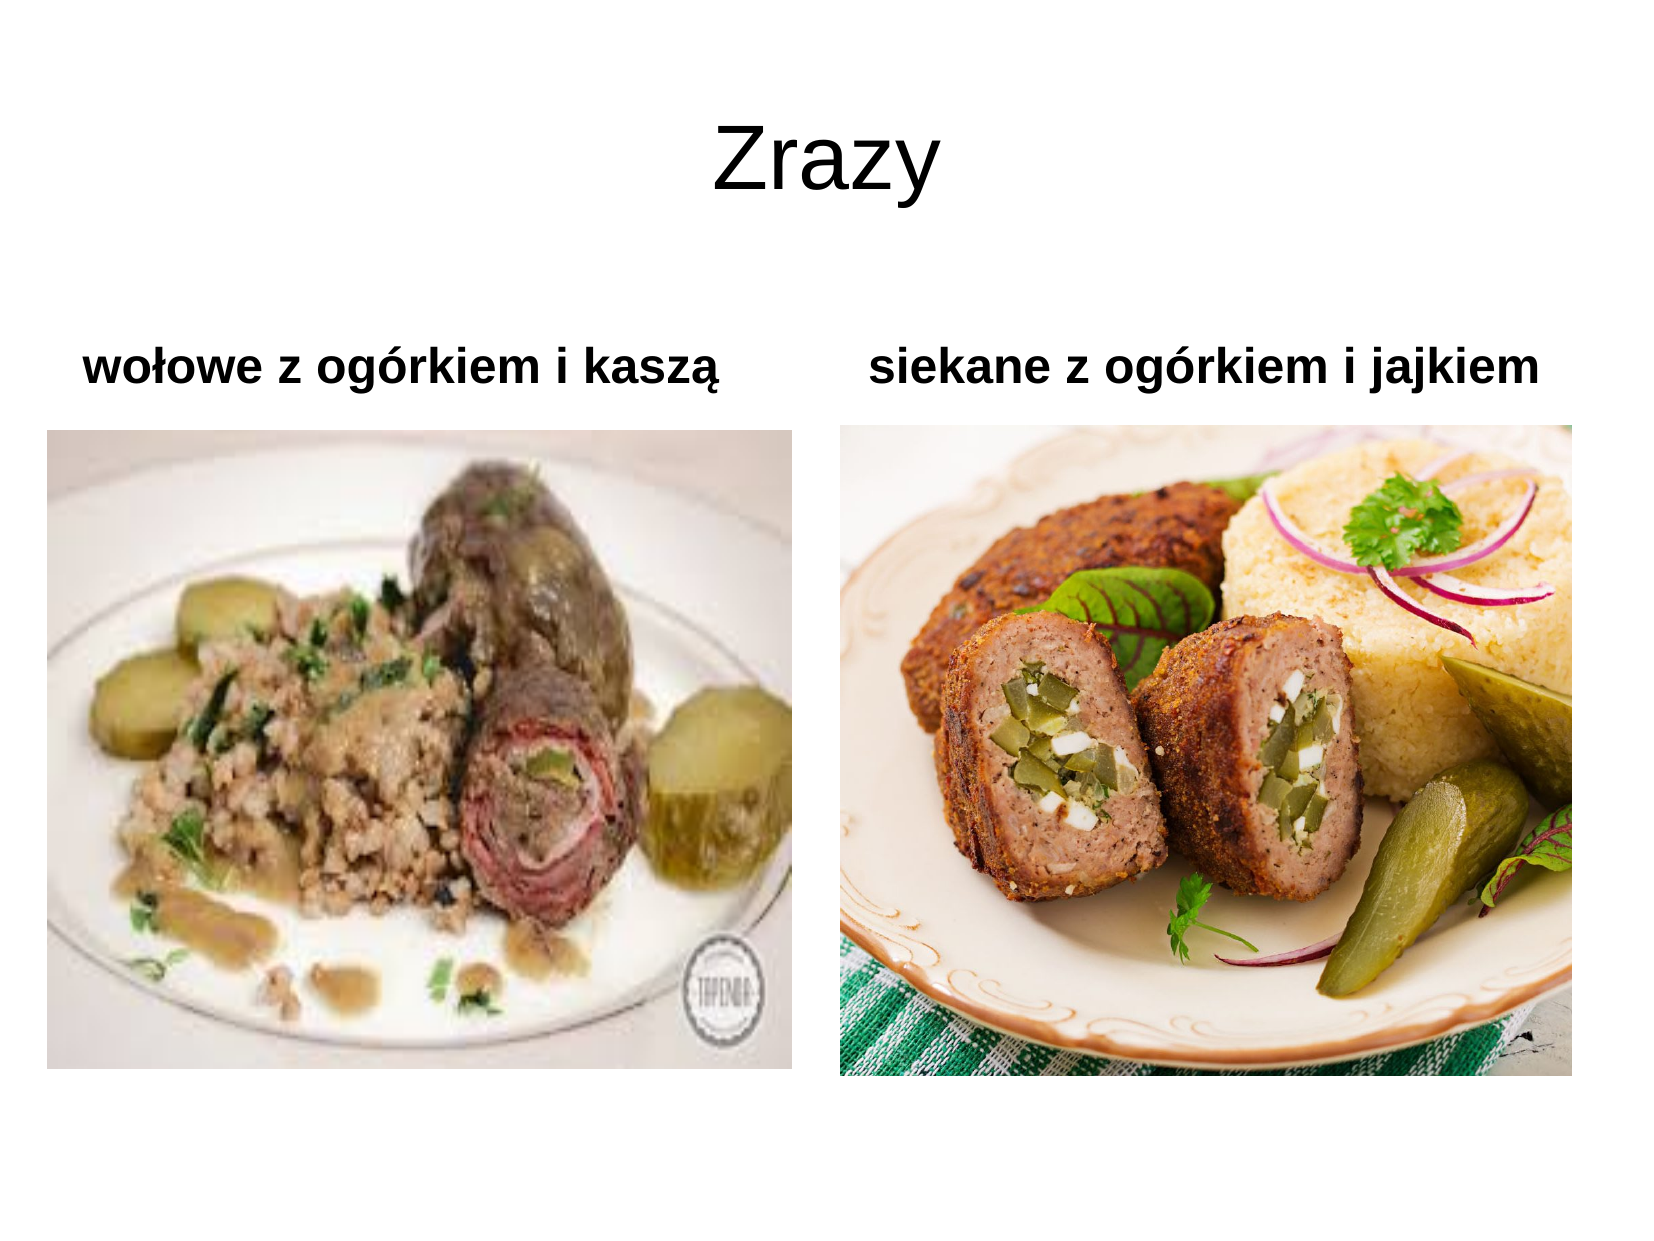

# Zrazy
wołowe z ogórkiem i kaszą
 siekane z ogórkiem i jajkiem